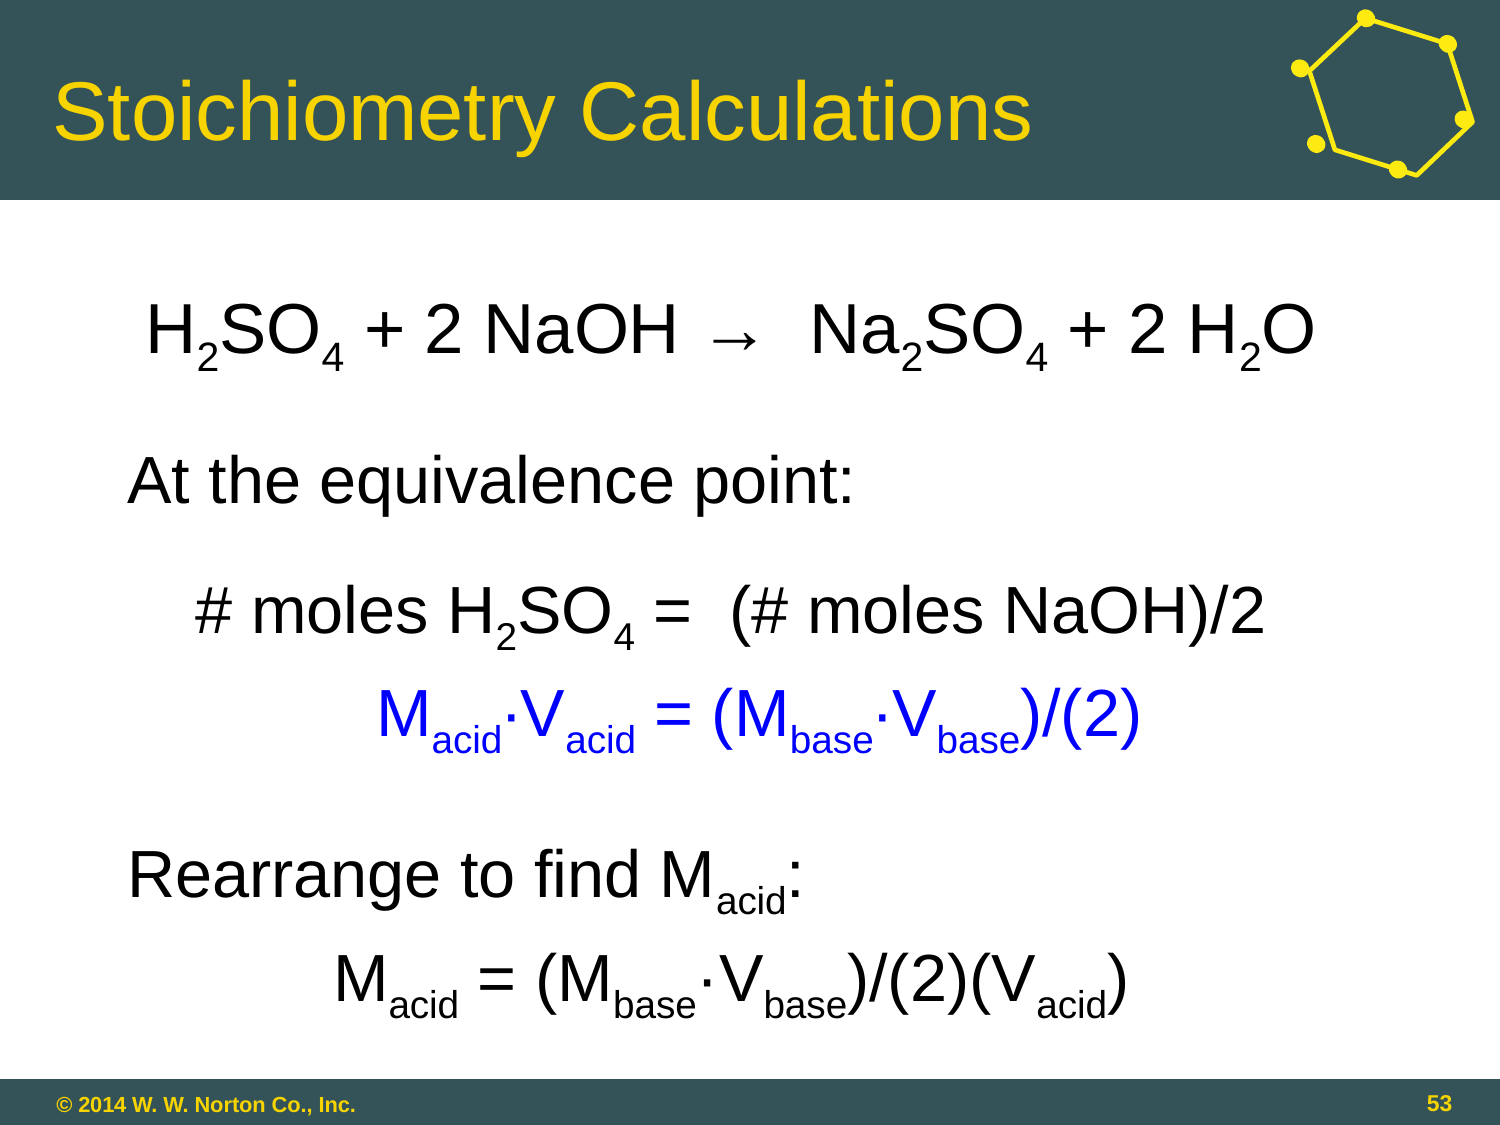

Stoichiometry Calculations
# H2SO4 + 2 NaOH → Na2SO4 + 2 H2O
At the equivalence point:
# moles H2SO4 = (# moles NaOH)/2
	Macid·Vacid = (Mbase·Vbase)/(2)
Rearrange to find Macid:
Macid = (Mbase·Vbase)/(2)(Vacid)